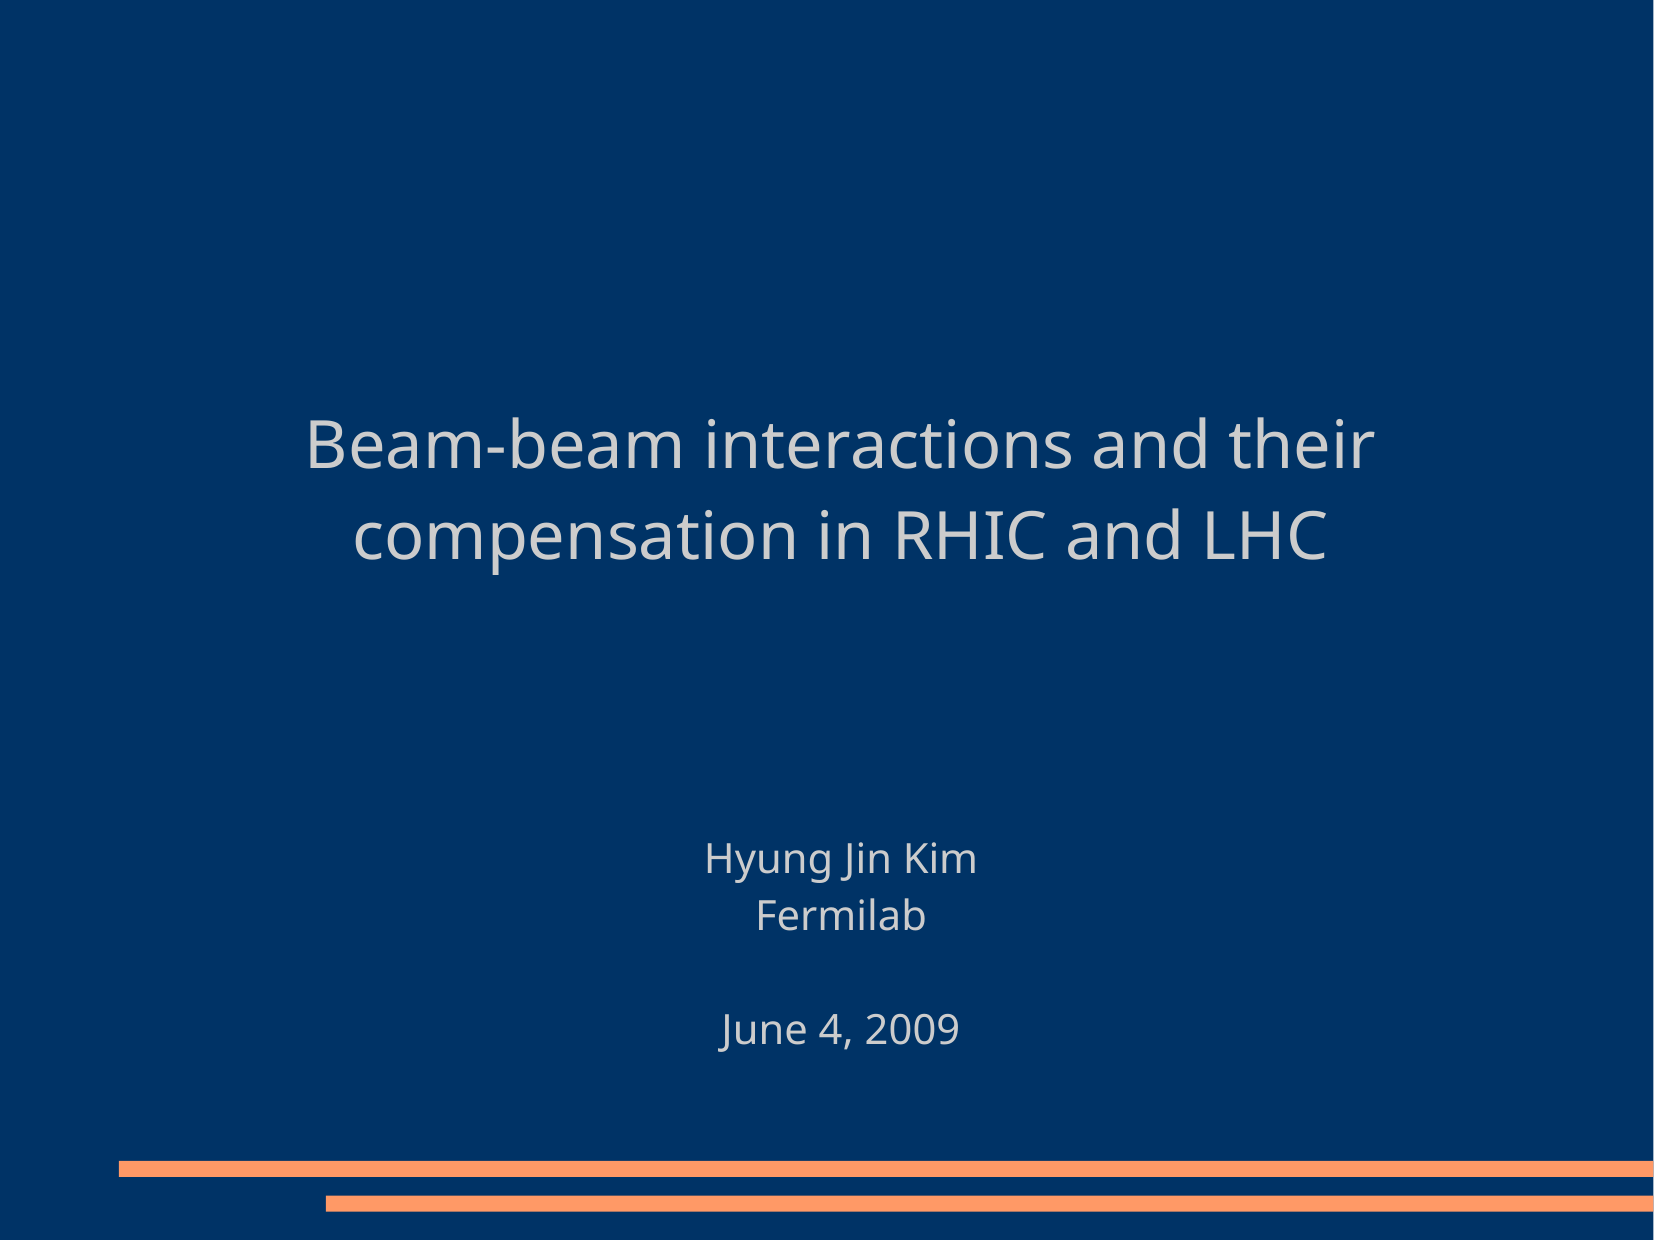

#
Beam-beam interactions and their compensation in RHIC and LHC
Hyung Jin Kim
Fermilab
June 4, 2009